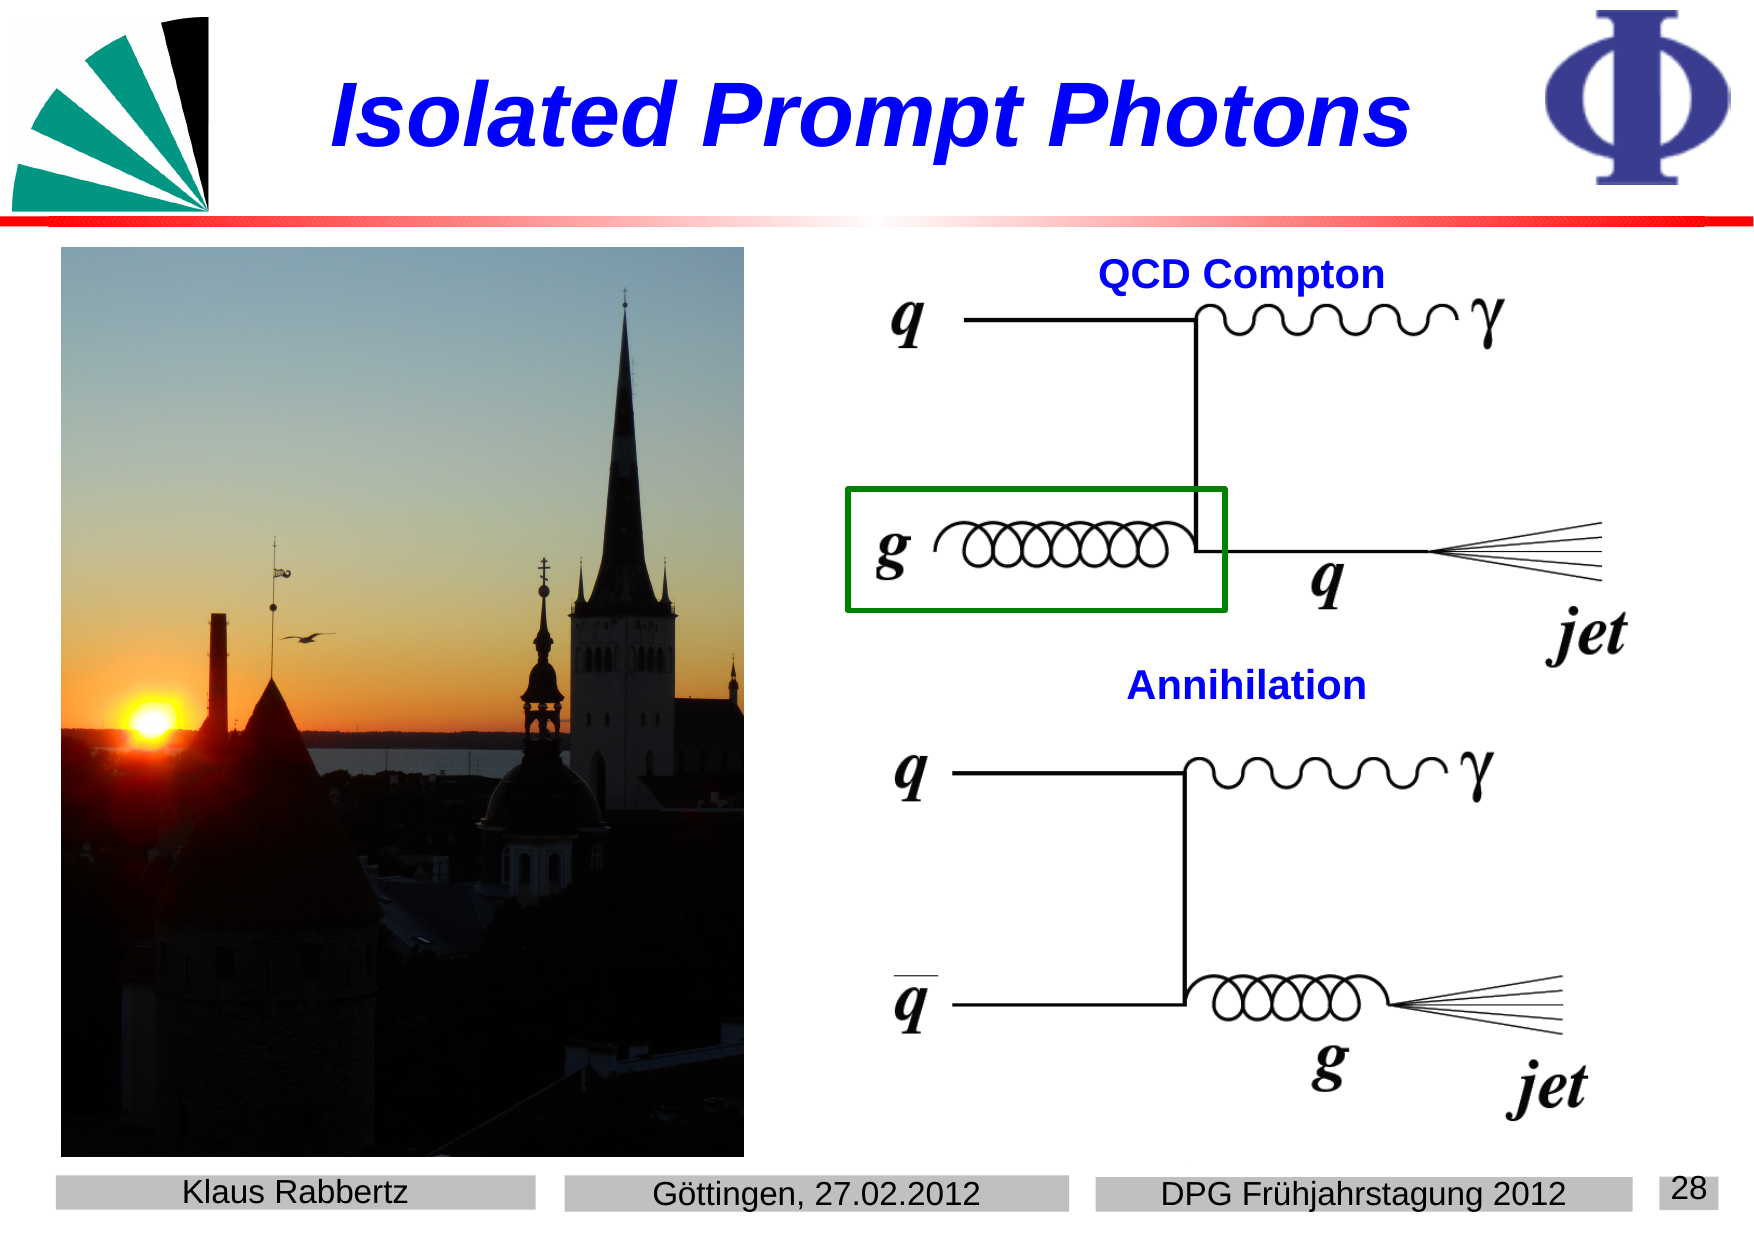

# Isolated Prompt Photons
QCD Compton
Annihilation